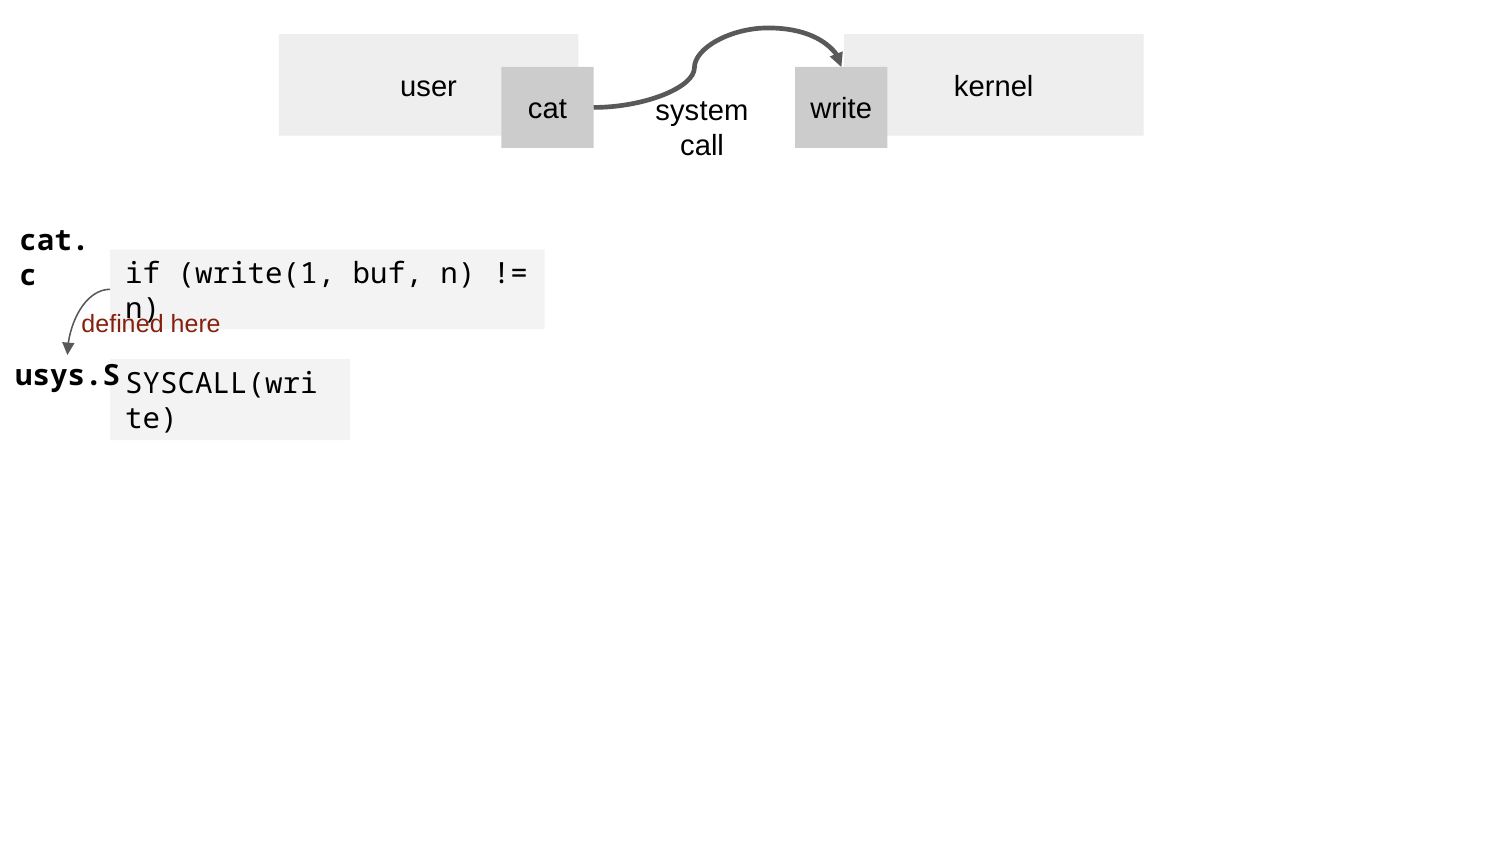

user
kernel
cat
write
system call
cat.c
if (write(1, buf, n) != n)
defined here
usys.S
SYSCALL(write)